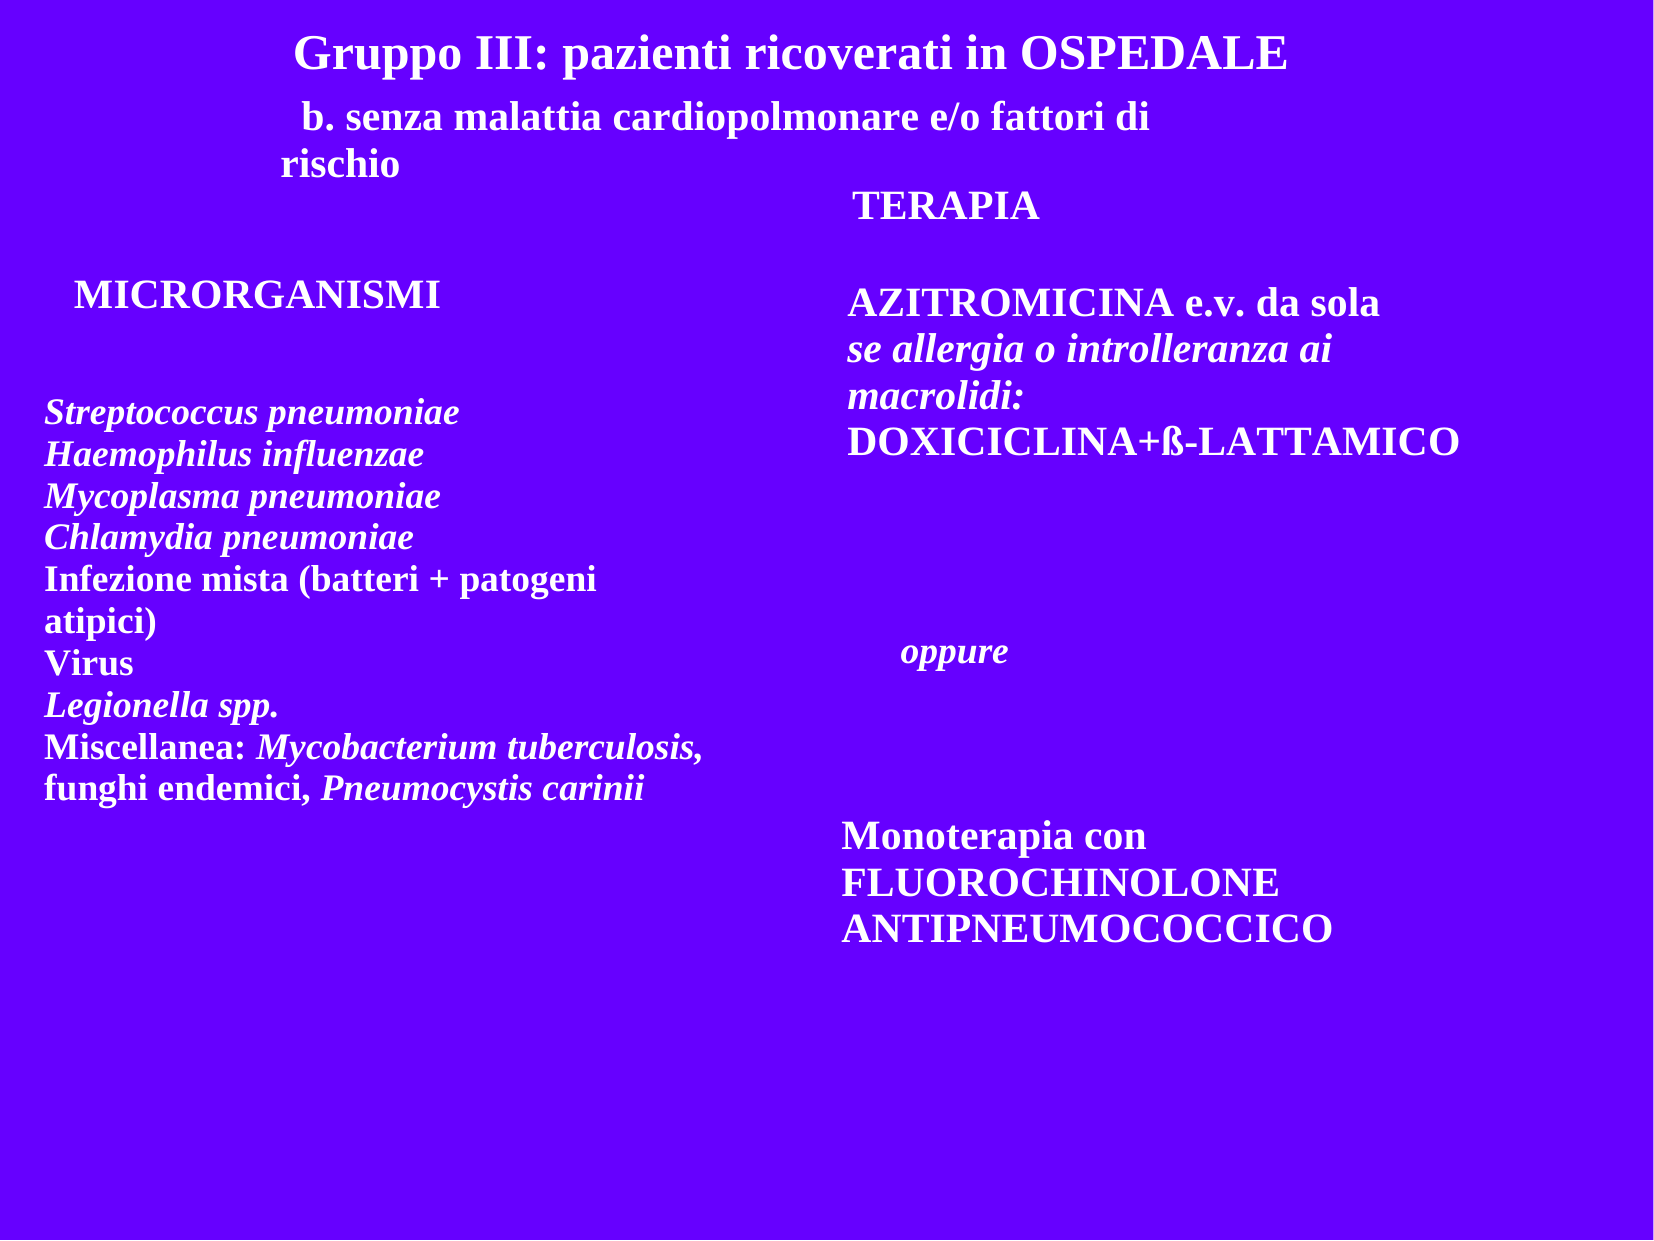

Gruppo III: pazienti ricoverati in OSPEDALE
 b. senza malattia cardiopolmonare e/o fattori di rischio
 TERAPIA
MICRORGANISMI
AZITROMICINA e.v. da sola
se allergia o introlleranza ai
macrolidi:
DOXICICLINA+ß-LATTAMICO
Streptococcus pneumoniae
Haemophilus influenzae
Mycoplasma pneumoniae
Chlamydia pneumoniae
Infezione mista (batteri + patogeni atipici)
Virus
Legionella spp.
Miscellanea: Mycobacterium tuberculosis,
funghi endemici, Pneumocystis carinii
oppure
Monoterapia con
FLUOROCHINOLONE
ANTIPNEUMOCOCCICO